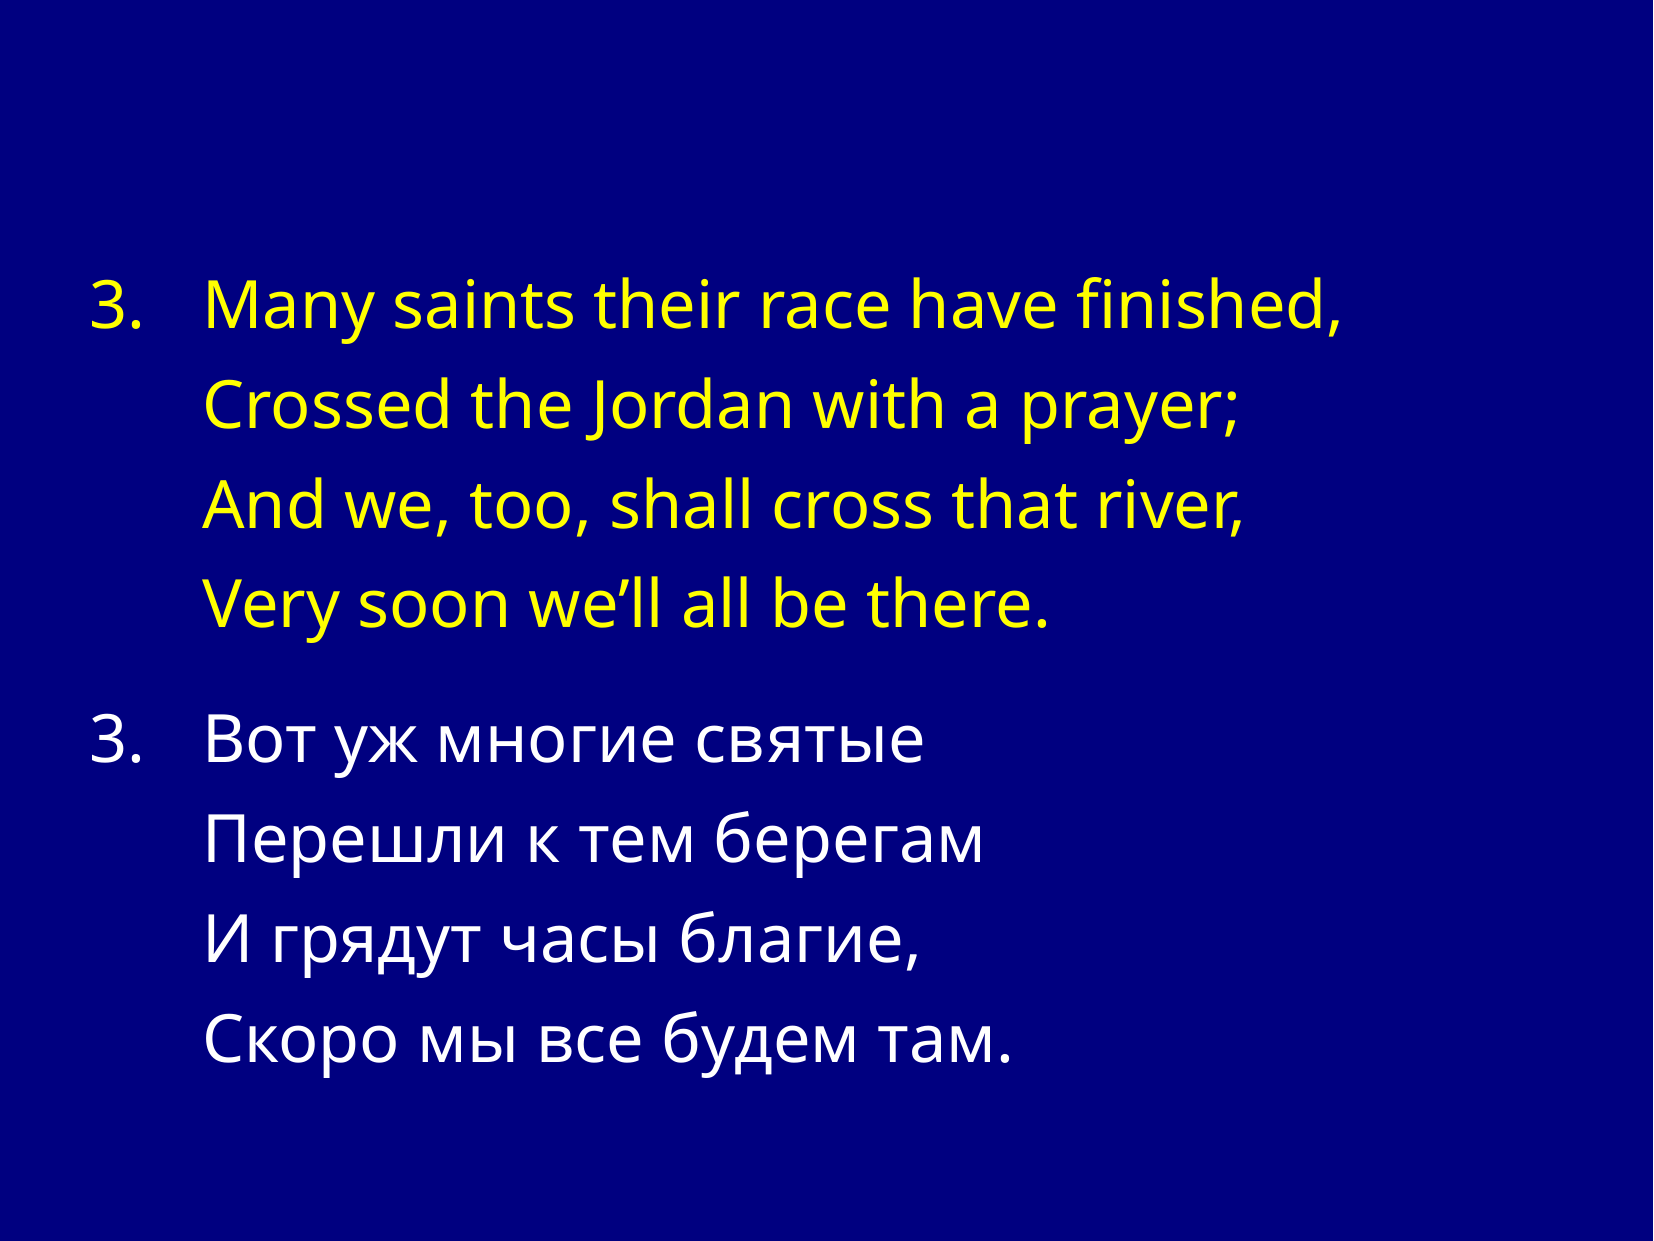

3.	Many saints their race have finished,
	Crossed the Jordan with a prayer;
	And we, too, shall cross that river,
	Very soon we’ll all be there.
3.	Вот уж многие святые
	Перешли к тем берегам
	И грядут часы благие,
	Скоро мы все будем там.